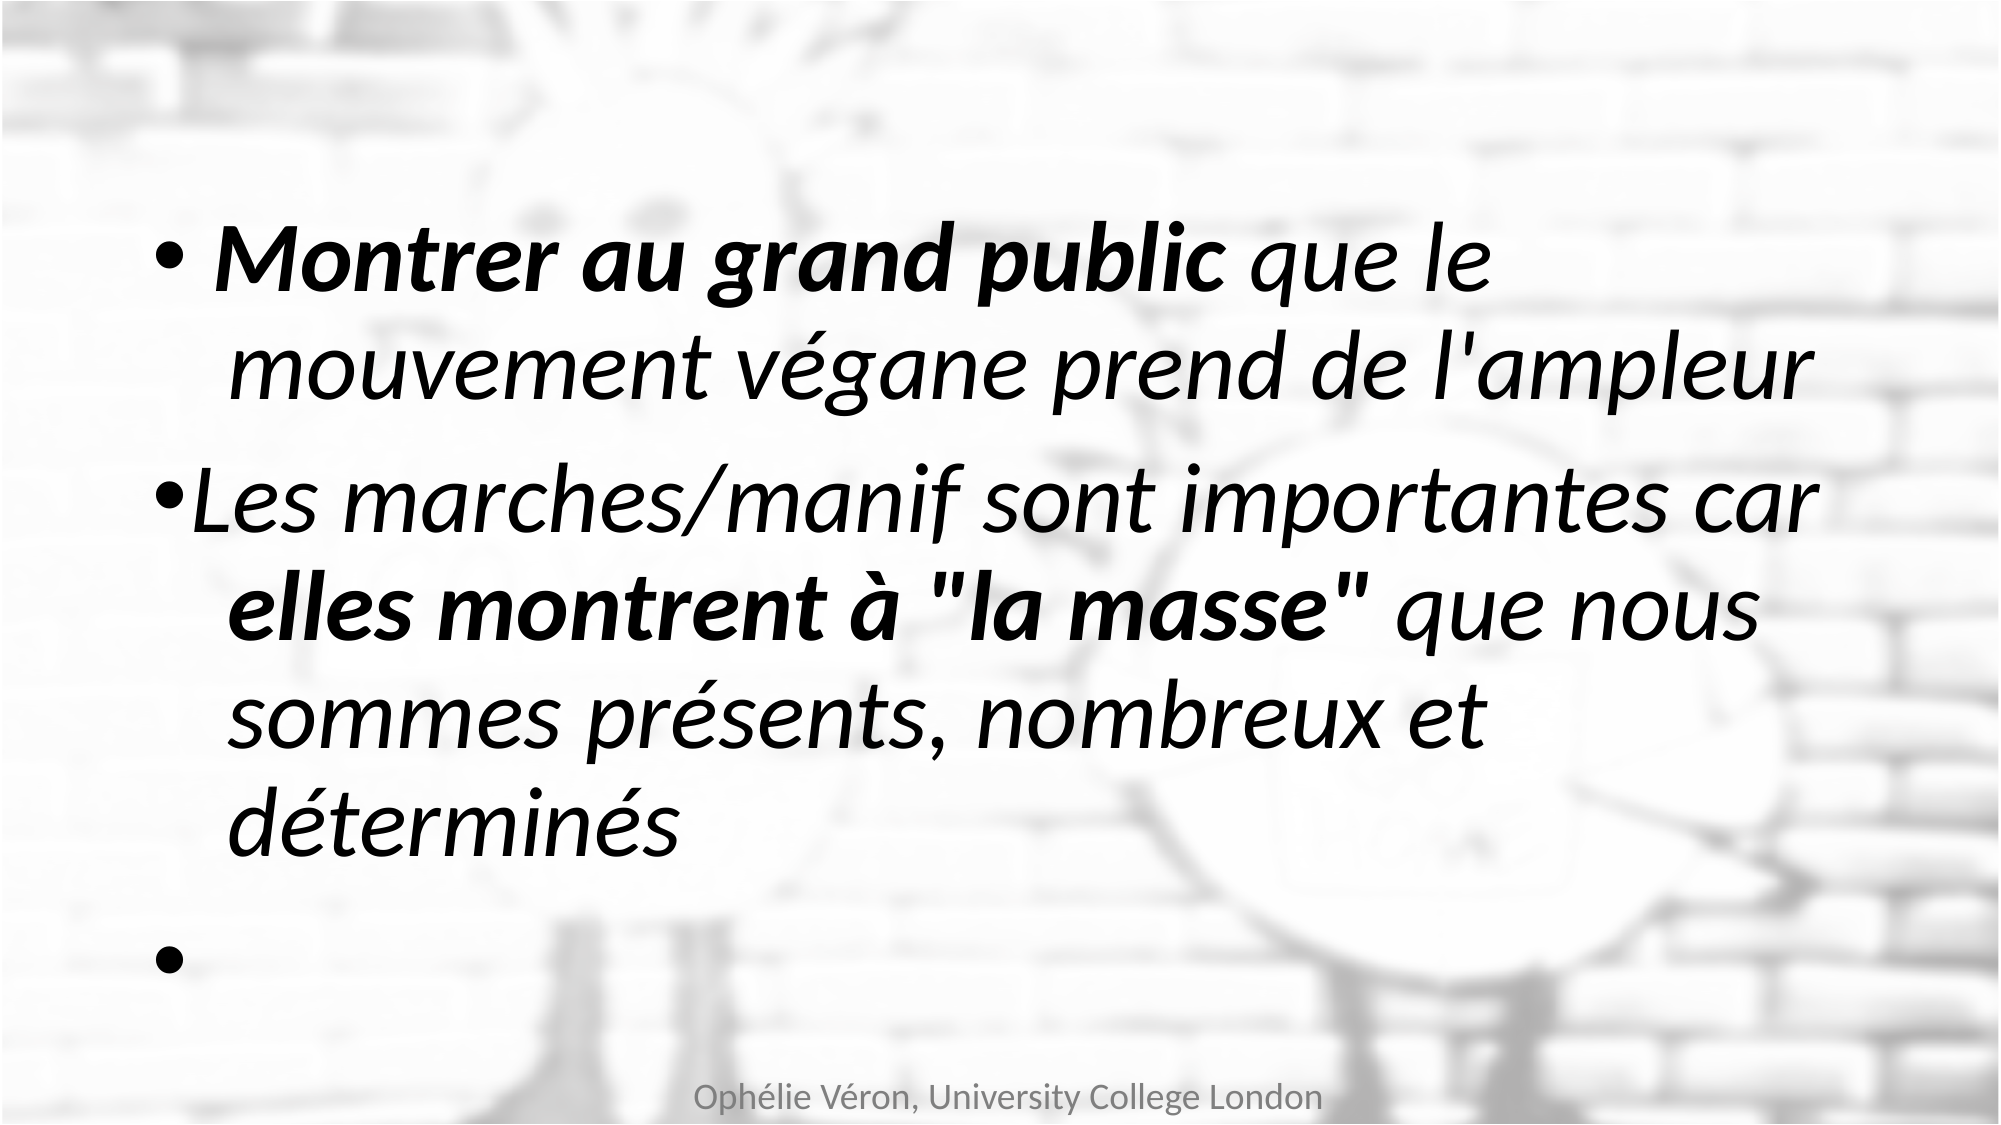

# Montrer au grand public que le mouvement végane prend de l'ampleur
Les marches/manif sont importantes car elles montrent à "la masse" que nous sommes présents, nombreux et déterminés
Ophélie Véron, University College London